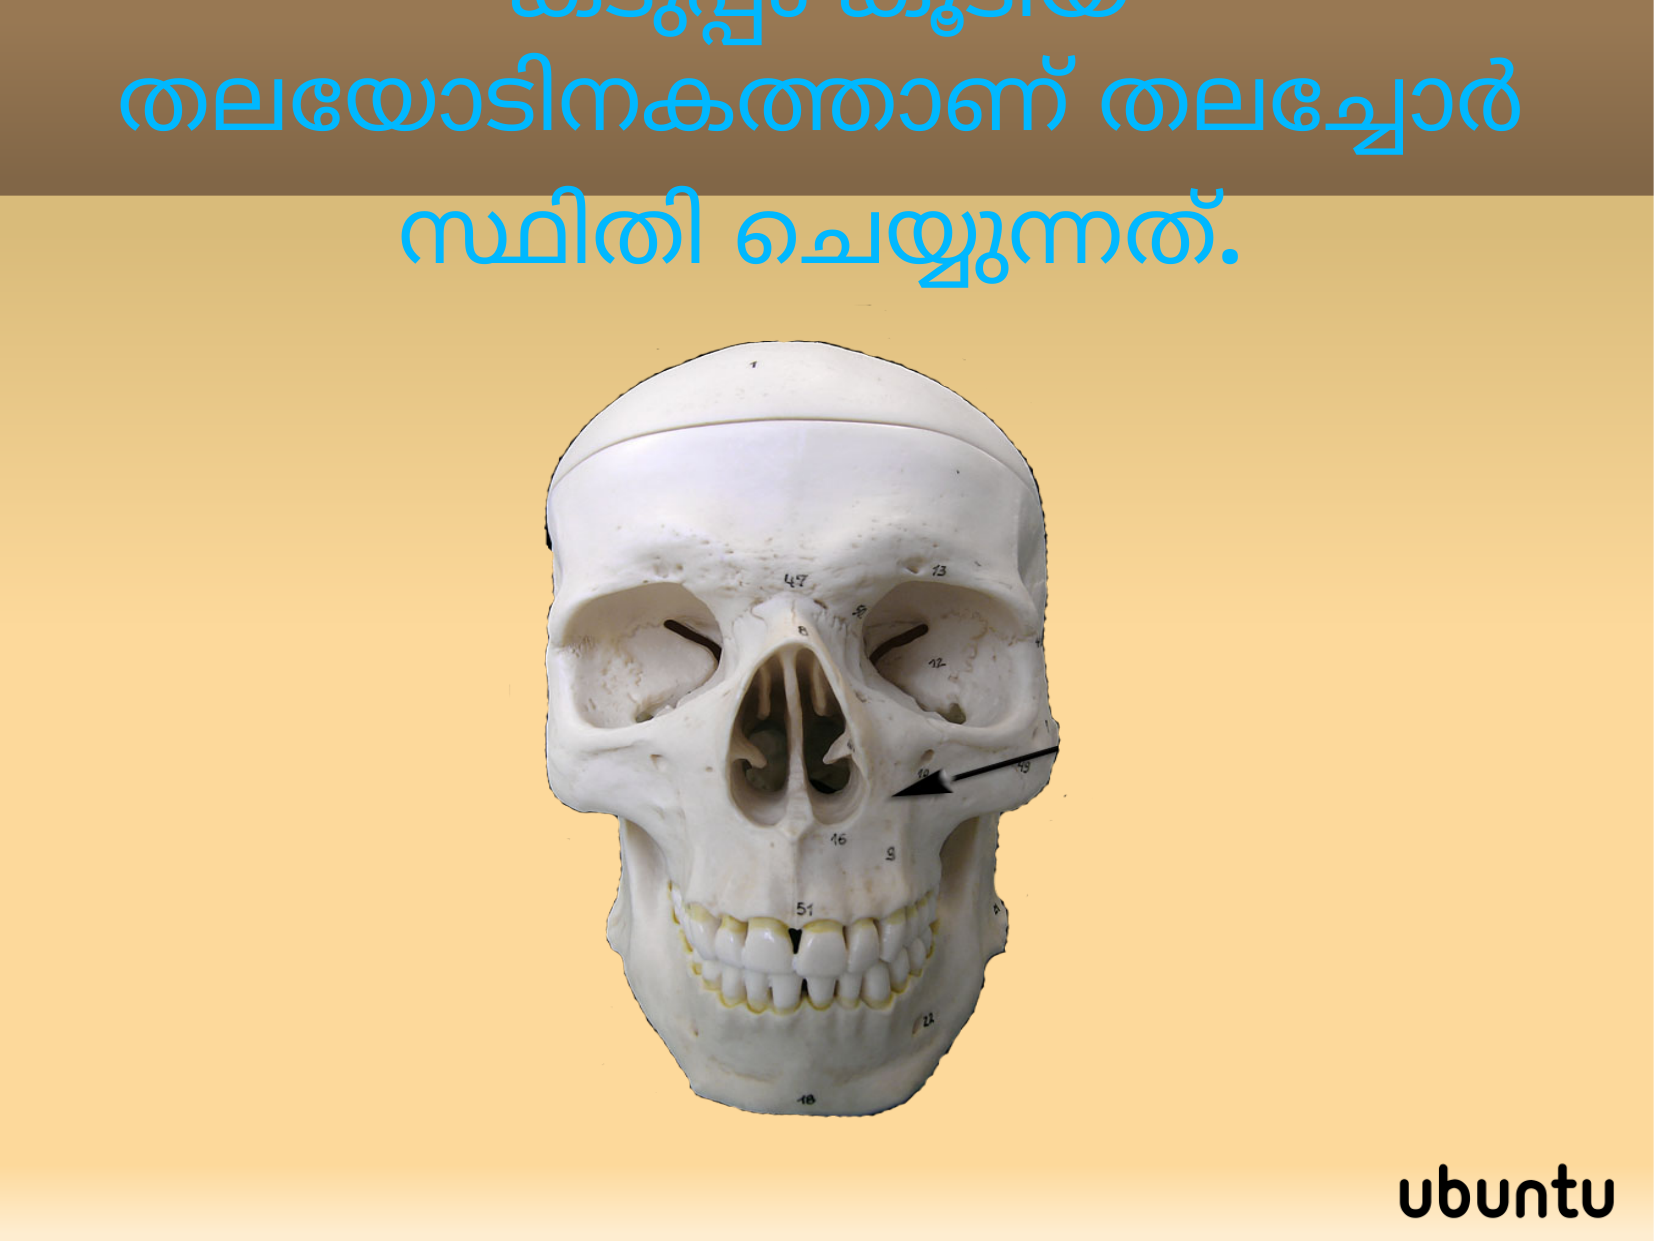

# കടുപ്പം കൂടിയ തലയോടിനകത്താണ് തലച്ചോര്‍ സ്ഥിതി ചെയ്യുന്നത്.